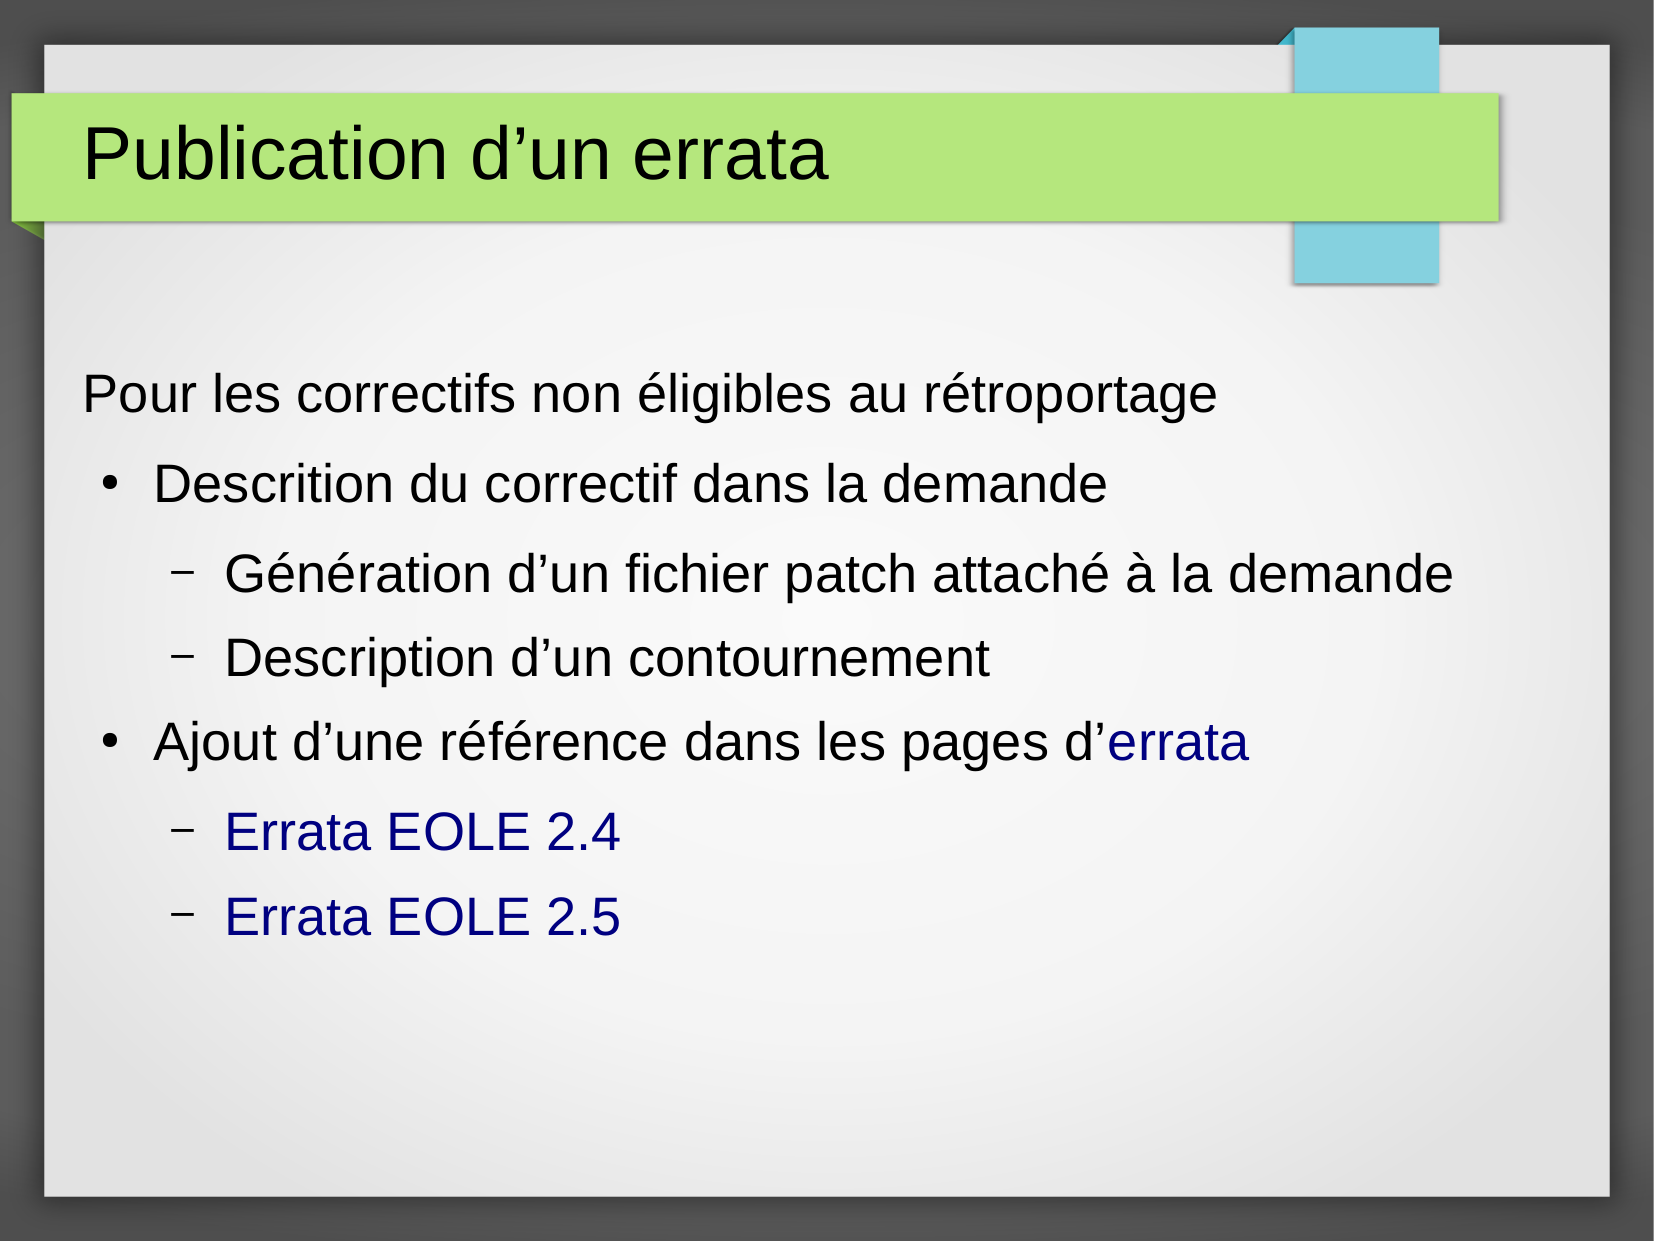

# Publication d’un errata
Pour les correctifs non éligibles au rétroportage
Descrition du correctif dans la demande
Génération d’un fichier patch attaché à la demande
Description d’un contournement
Ajout d’une référence dans les pages d’errata
Errata EOLE 2.4
Errata EOLE 2.5